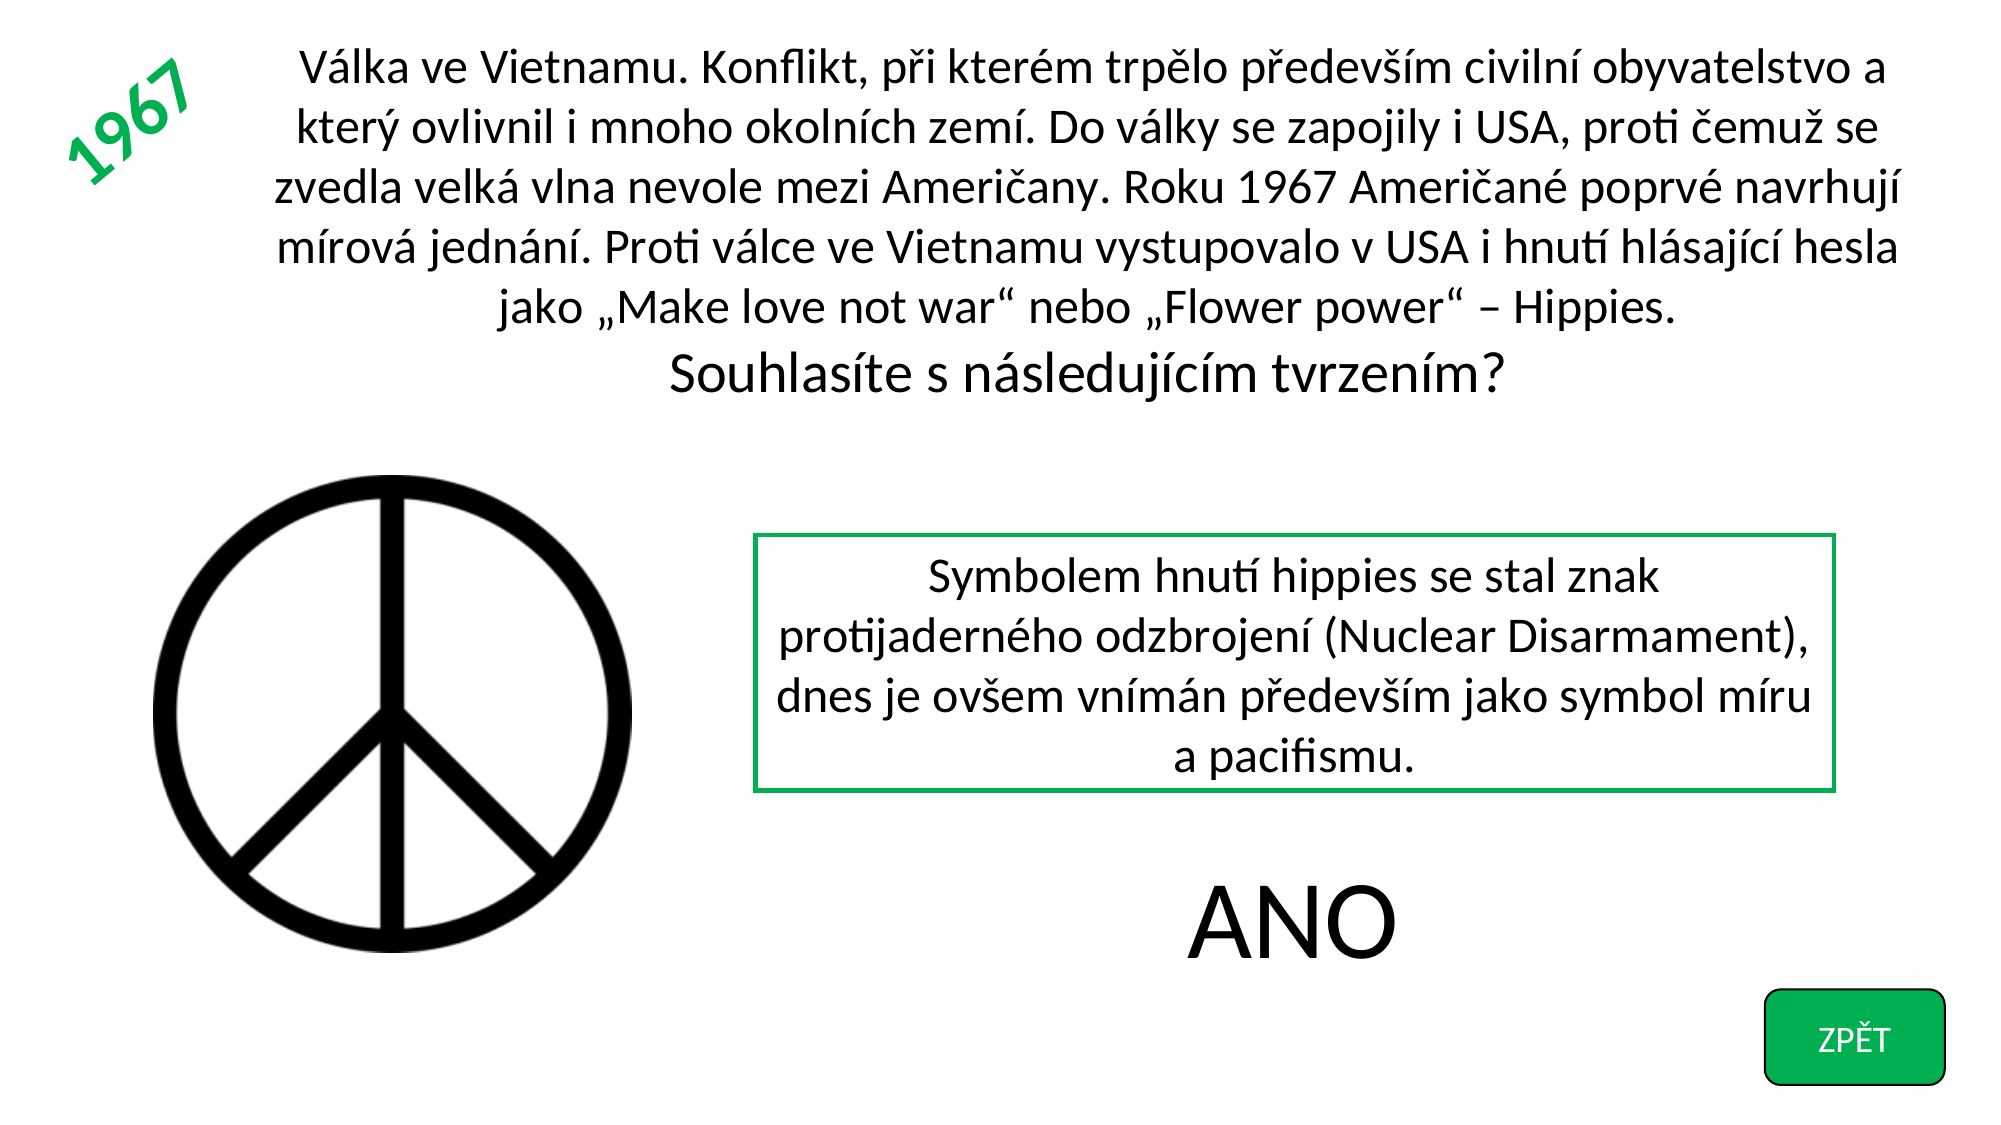

Válka ve Vietnamu. Konflikt, při kterém trpělo především civilní obyvatelstvo a který ovlivnil i mnoho okolních zemí. Do války se zapojily i USA, proti čemuž se zvedla velká vlna nevole mezi Američany. Roku 1967 Američané poprvé navrhují mírová jednání. Proti válce ve Vietnamu vystupovalo v USA i hnutí hlásající hesla jako „Make love not war“ nebo „Flower power“ – Hippies.
Souhlasíte s následujícím tvrzením?
1967
Symbolem hnutí hippies se stal znak protijaderného odzbrojení (Nuclear Disarmament), dnes je ovšem vnímán především jako symbol míru a pacifismu.
ANO
ZPĚT